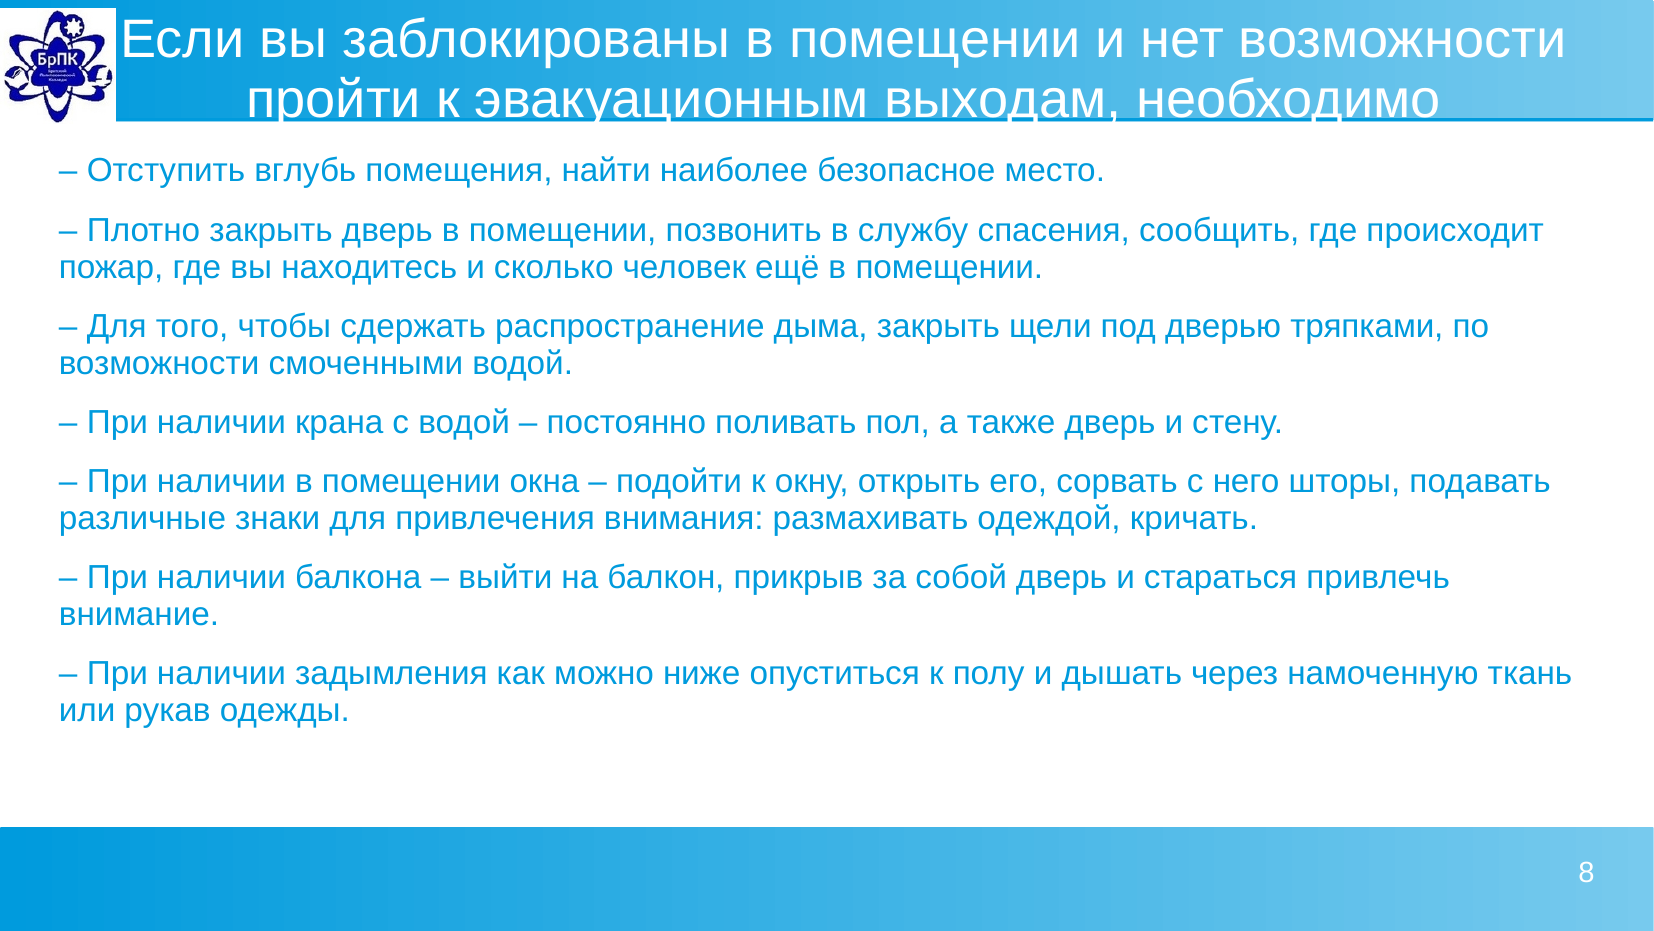

# Если вы заблокированы в помещении и нет возможности пройти к эвакуационным выходам, необходимо
– Отступить вглубь помещения, найти наиболее безопасное место.
– Плотно закрыть дверь в помещении, позвонить в службу спасения, сообщить, где происходит пожар, где вы находитесь и сколько человек ещё в помещении.
– Для того, чтобы сдержать распространение дыма, закрыть щели под дверью тряпками, по возможности смоченными водой.
– При наличии крана с водой – постоянно поливать пол, а также дверь и стену.
– При наличии в помещении окна – подойти к окну, открыть его, сорвать с него шторы, подавать различные знаки для привлечения внимания: размахивать одеждой, кричать.
– При наличии балкона – выйти на балкон, прикрыв за собой дверь и стараться привлечь внимание.
– При наличии задымления как можно ниже опуститься к полу и дышать через намоченную ткань или рукав одежды.
8